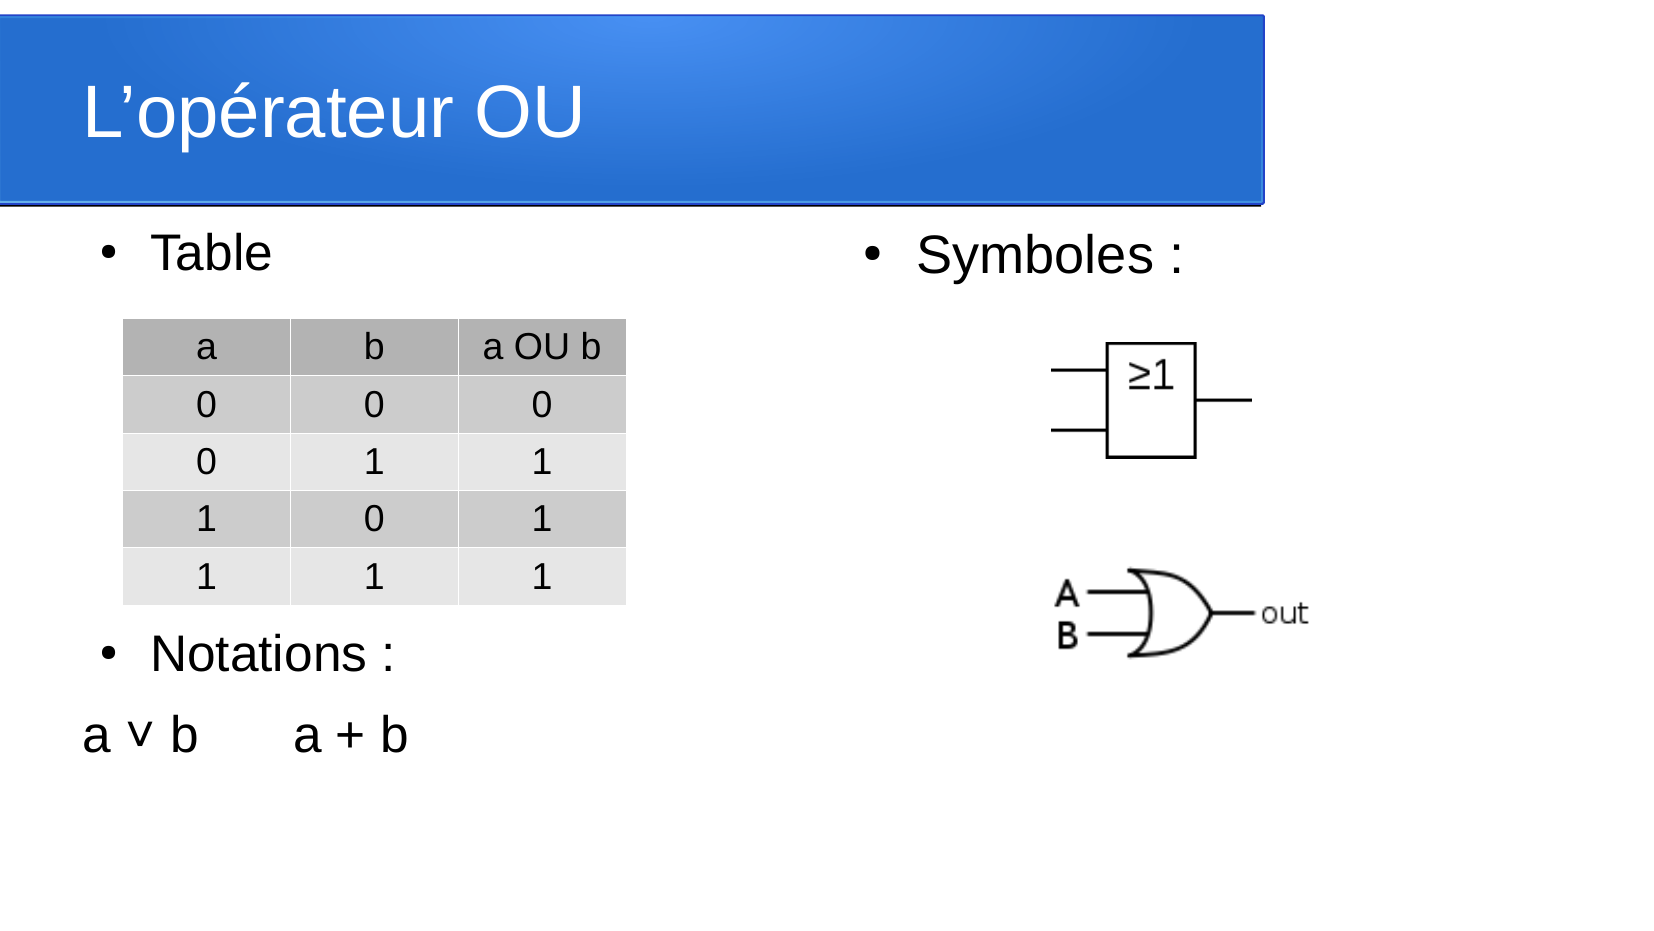

# L’opérateur OU
Table
Notations :
a ˅ b 		a + b
Symboles :
| a | b | a OU b |
| --- | --- | --- |
| 0 | 0 | 0 |
| 0 | 1 | 1 |
| 1 | 0 | 1 |
| 1 | 1 | 1 |